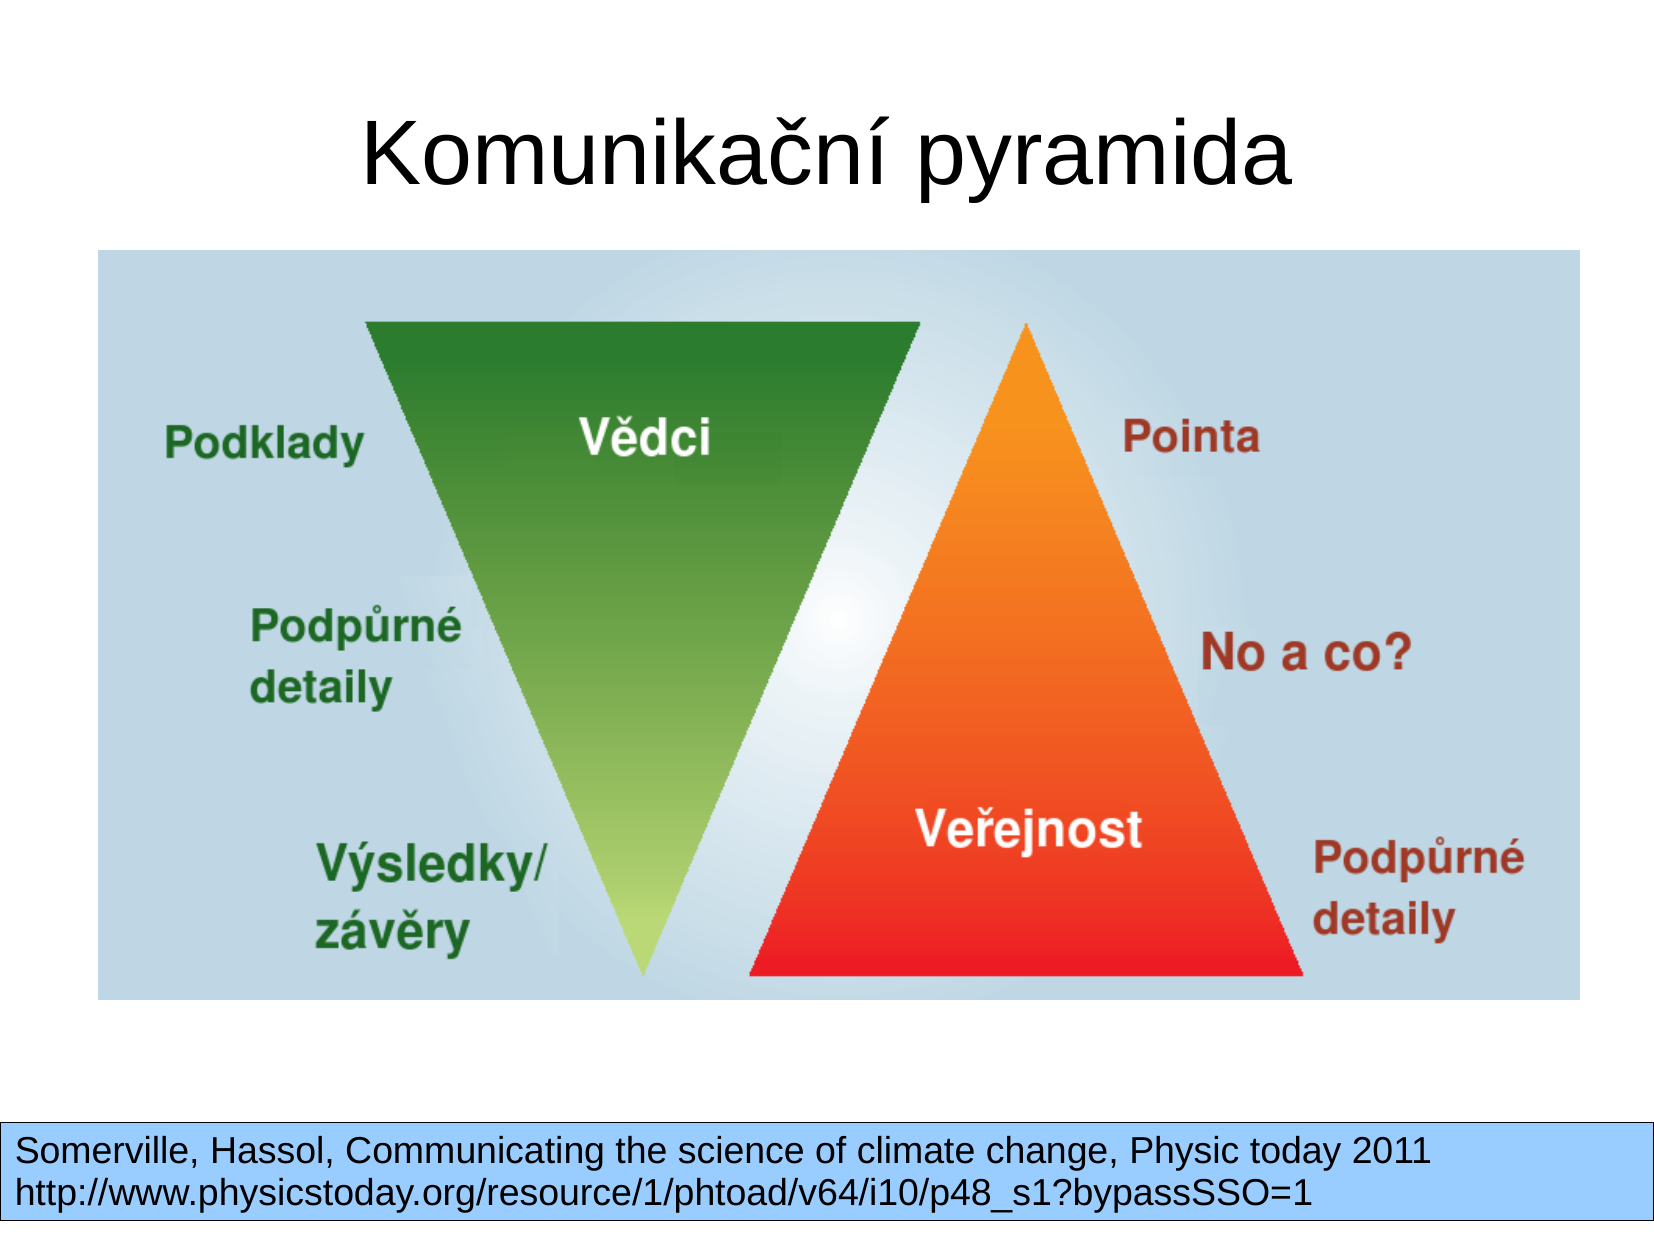

# Komunikační pyramida
Somerville, Hassol, Communicating the science of climate change, Physic today 2011
http://www.physicstoday.org/resource/1/phtoad/v64/i10/p48_s1?bypassSSO=1